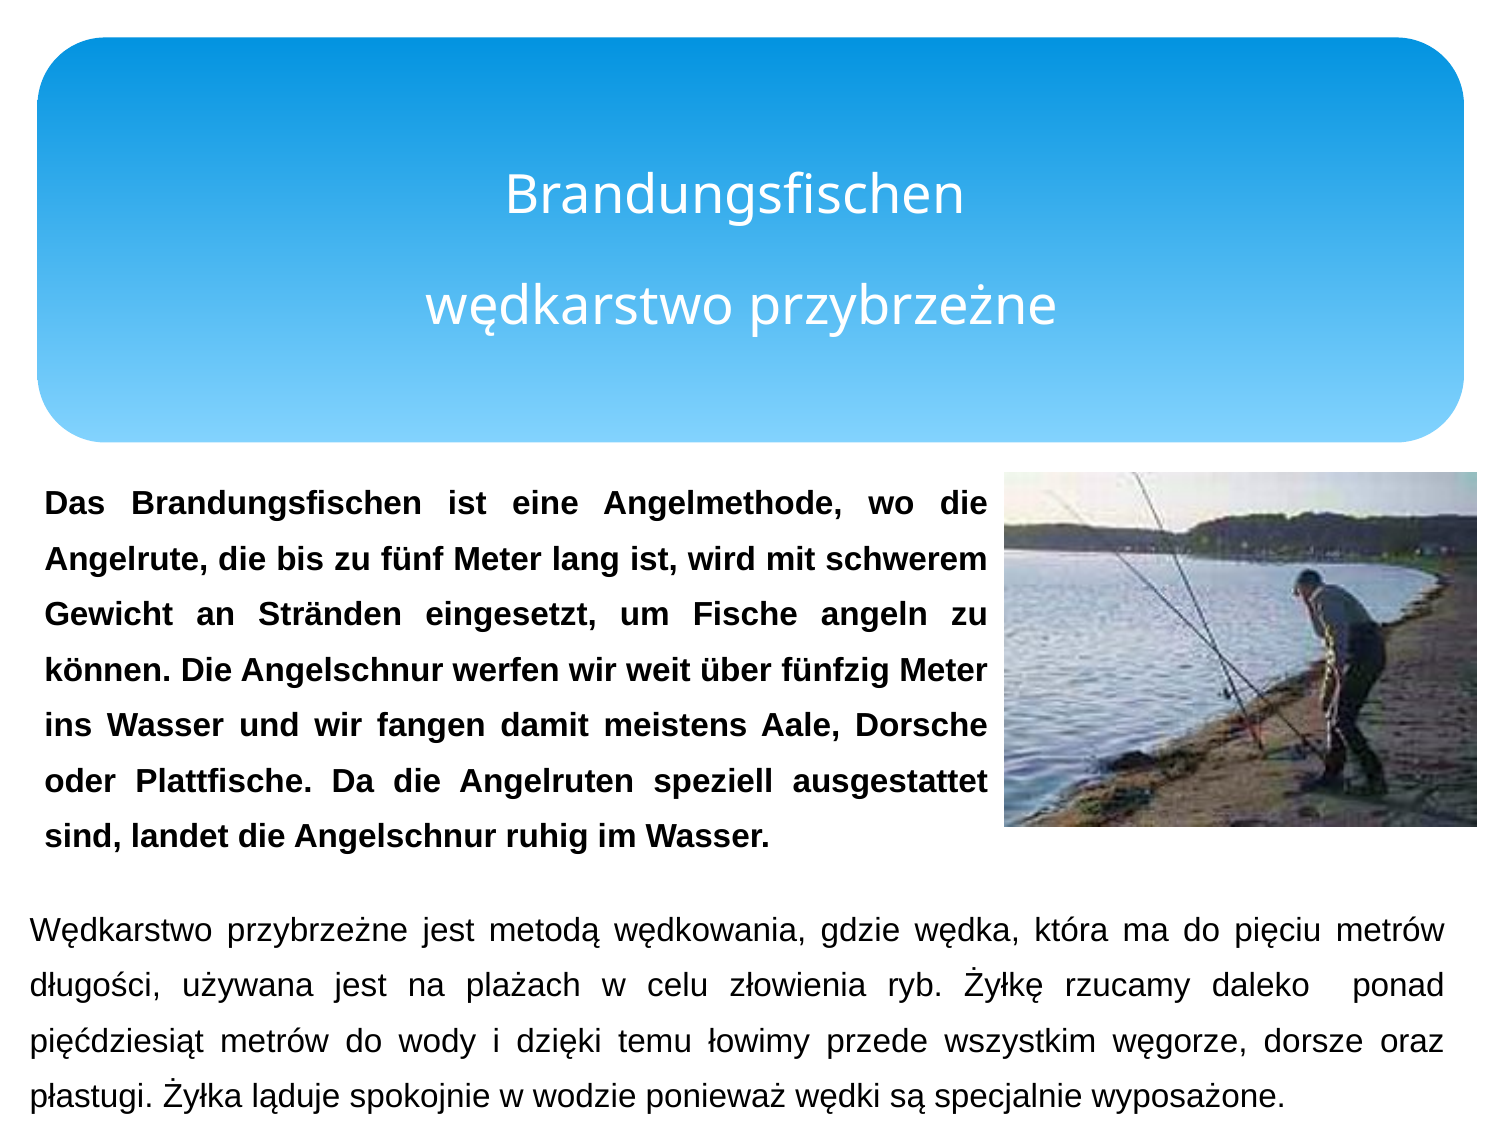

# Brandungsfischen wędkarstwo przybrzeżne
Das Brandungsfischen ist eine Angelmethode, wo die Angelrute, die bis zu fünf Meter lang ist, wird mit schwerem Gewicht an Stränden eingesetzt, um Fische angeln zu können. Die Angelschnur werfen wir weit über fünfzig Meter ins Wasser und wir fangen damit meistens Aale, Dorsche oder Plattfische. Da die Angelruten speziell ausgestattet sind, landet die Angelschnur ruhig im Wasser.
Wędkarstwo przybrzeżne jest metodą wędkowania, gdzie wędka, która ma do pięciu metrów długości, używana jest na plażach w celu złowienia ryb. Żyłkę rzucamy daleko ponad pięćdziesiąt metrów do wody i dzięki temu łowimy przede wszystkim węgorze, dorsze oraz płastugi. Żyłka ląduje spokojnie w wodzie ponieważ wędki są specjalnie wyposażone.